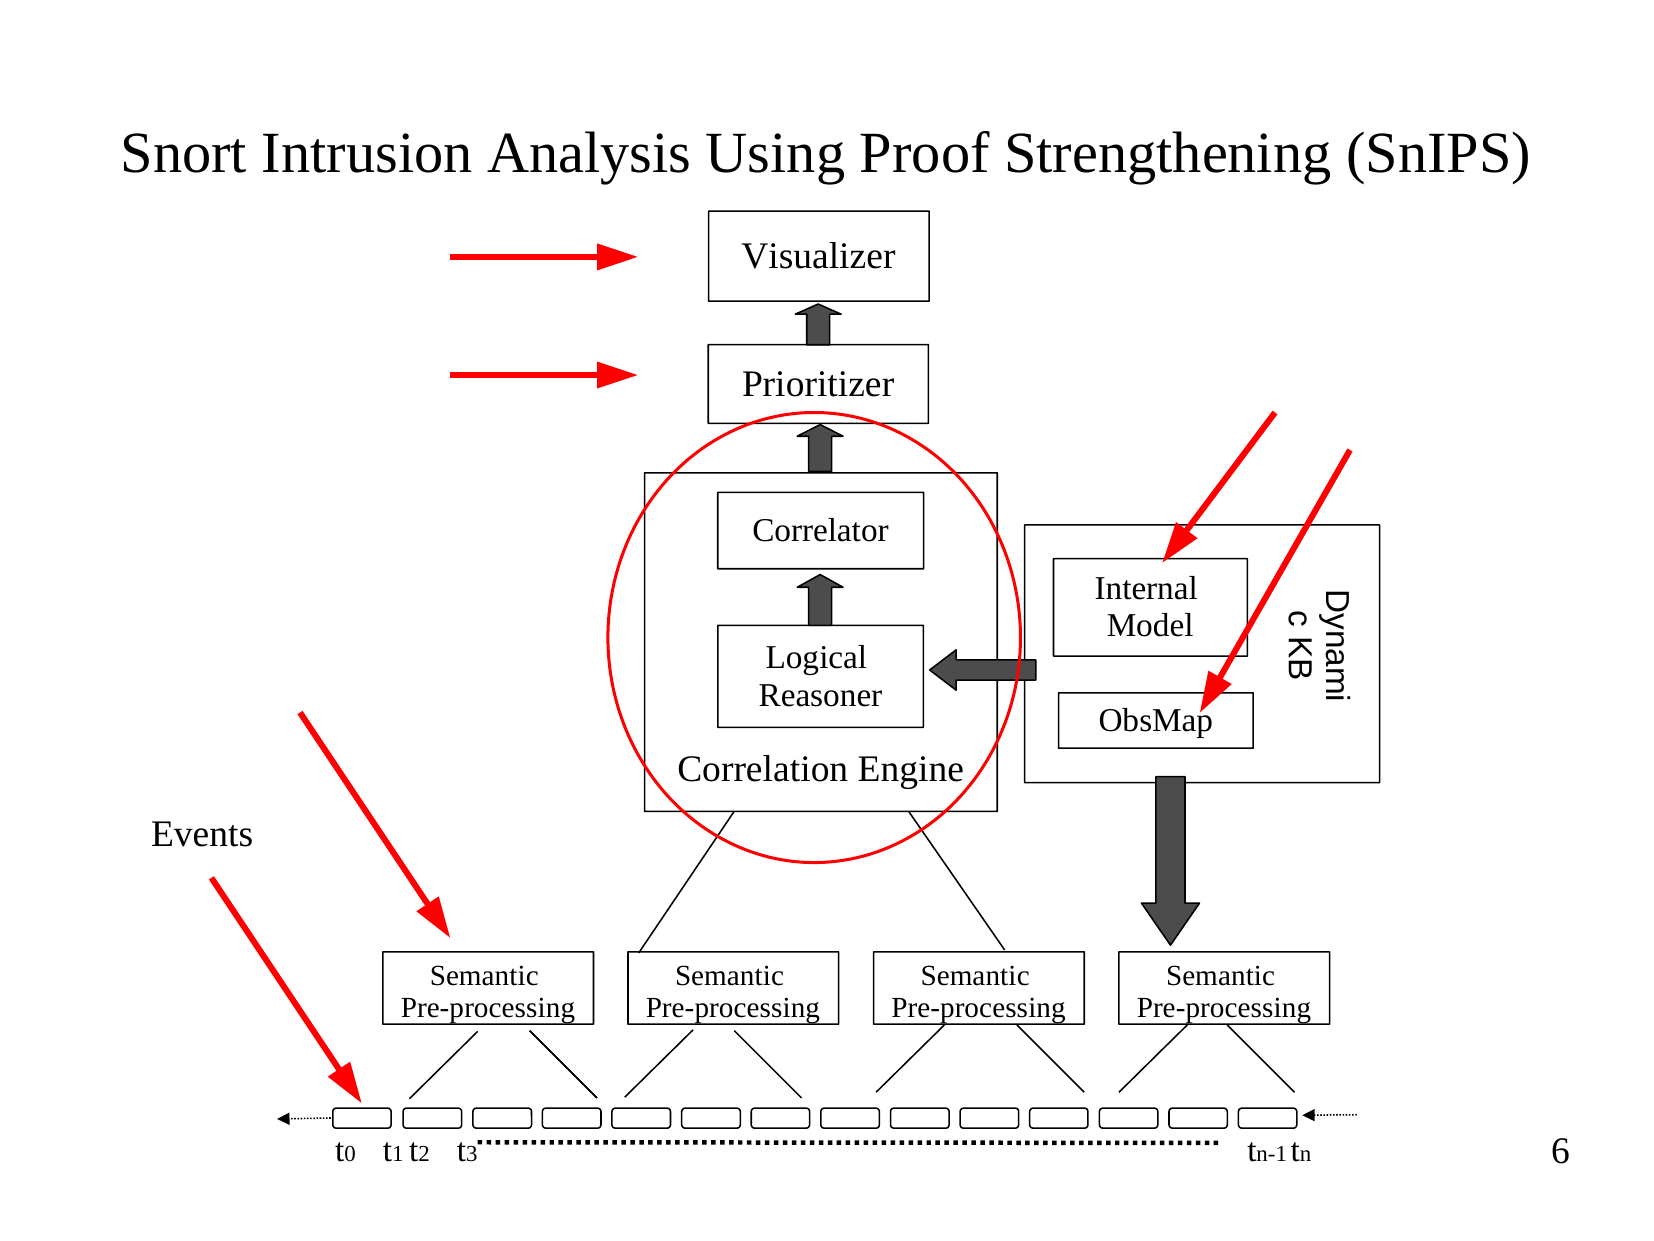

# Snort Intrusion Analysis Using Proof Strengthening (SnIPS)
Visualizer
Prioritizer
Correlation Engine
Correlator
Internal
Model
Dynamic KB
Logical
Reasoner
ObsMap
Semantic
Pre-processing
Semantic
Pre-processing
Semantic
Pre-processing
Semantic
Pre-processing
t0
t1
t2
t3
tn-1
tn
Events
6